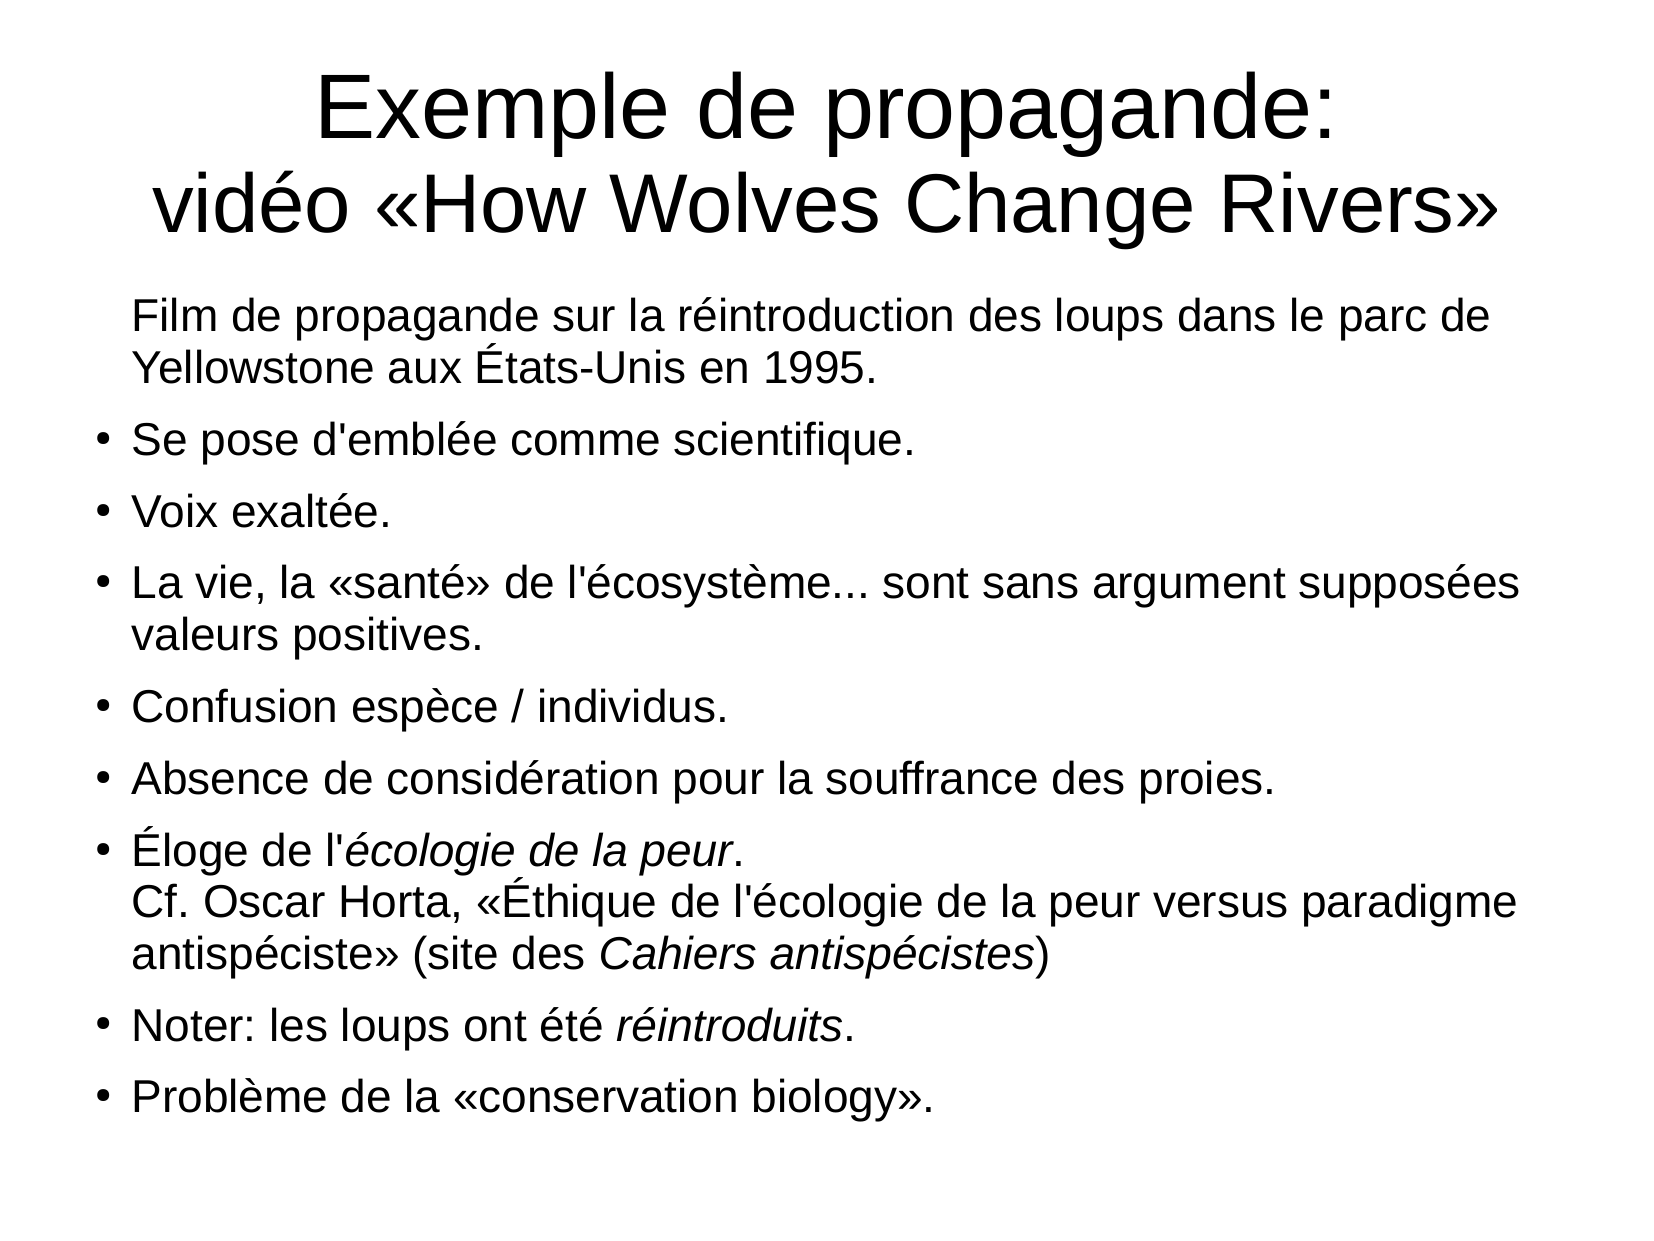

# Exemple de propagande: vidéo «How Wolves Change Rivers»
Film de propagande sur la réintroduction des loups dans le parc de Yellowstone aux États-Unis en 1995.
Se pose d'emblée comme scientifique.
Voix exaltée.
La vie, la «santé» de l'écosystème... sont sans argument supposées valeurs positives.
Confusion espèce / individus.
Absence de considération pour la souffrance des proies.
Éloge de l'écologie de la peur.
Cf. Oscar Horta, «Éthique de l'écologie de la peur versus paradigme antispéciste» (site des Cahiers antispécistes)
Noter: les loups ont été réintroduits.
Problème de la «conservation biology».